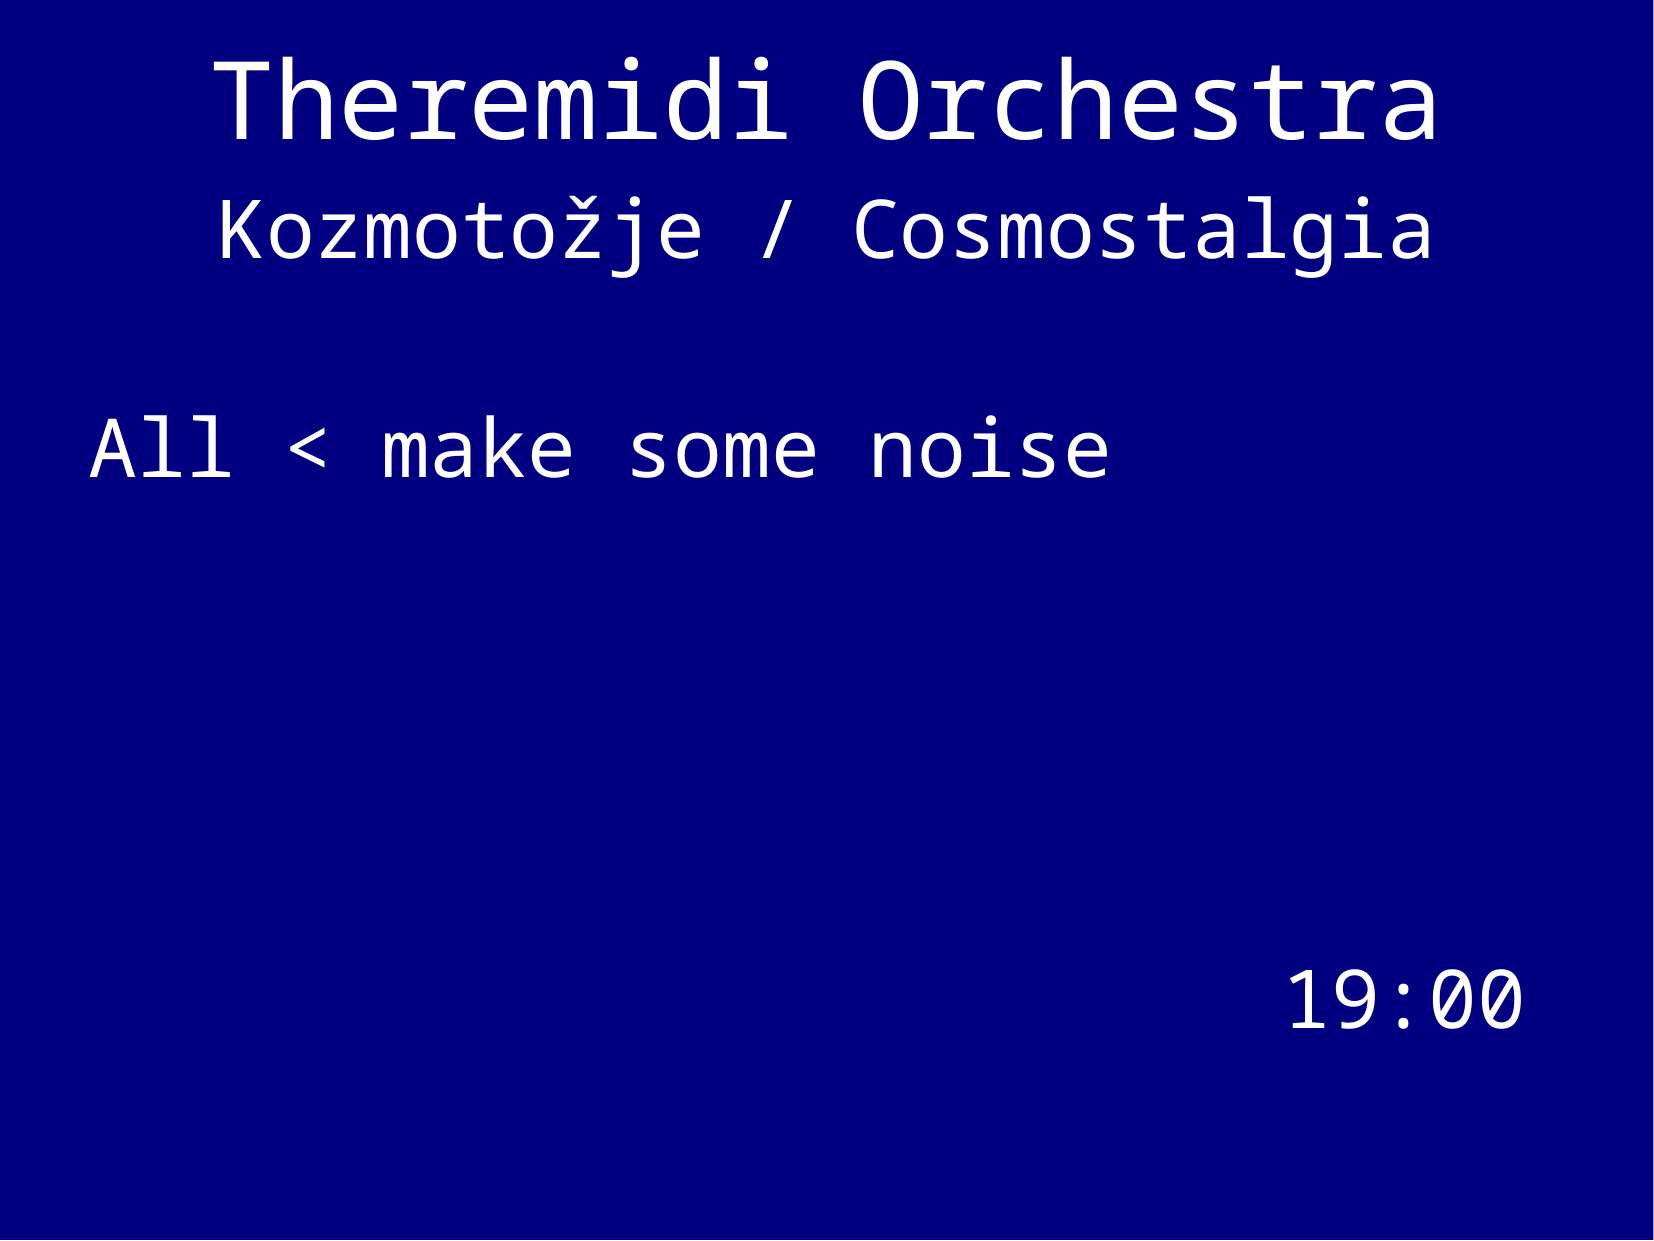

# Theremidi Orchestra Kozmotožje / Cosmostalgia
All < make some noise
19:00